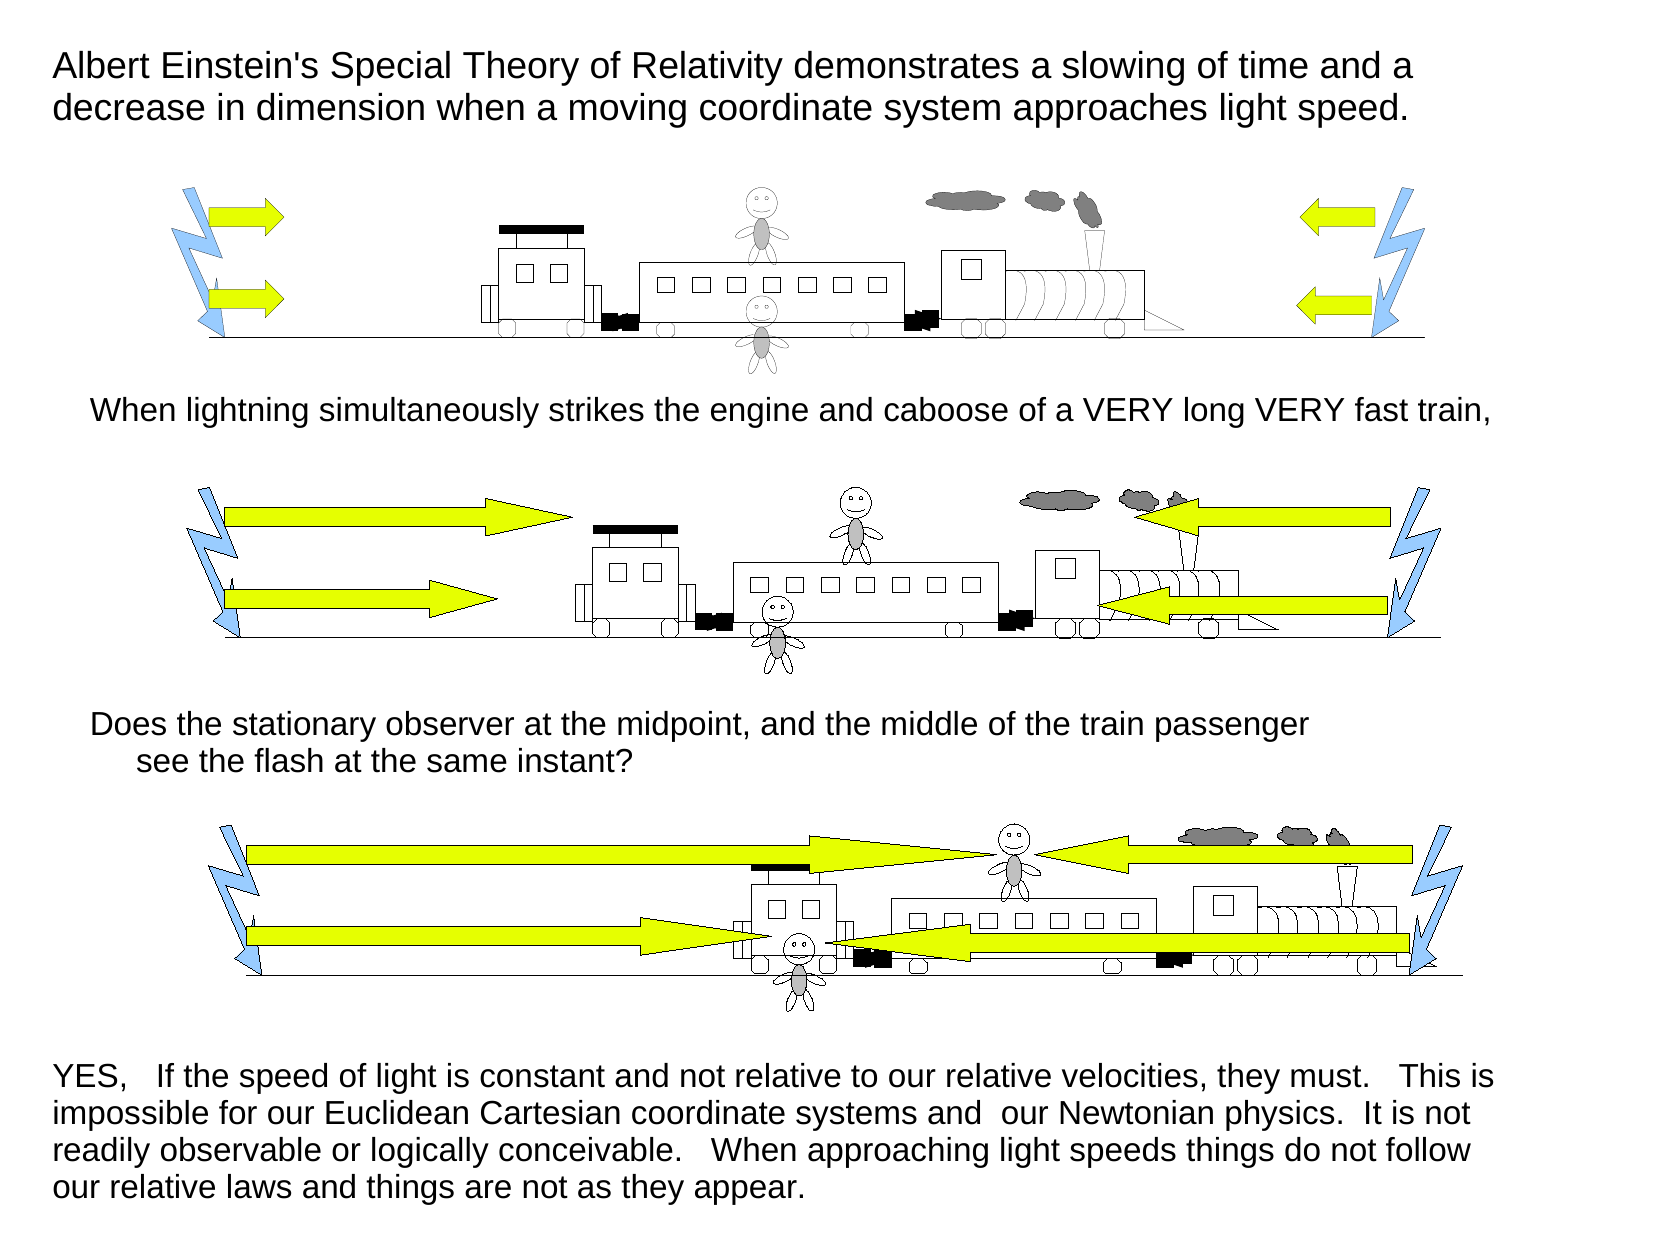

Albert Einstein's Special Theory of Relativity demonstrates a slowing of time and a decrease in dimension when a moving coordinate system approaches light speed.
When lightning simultaneously strikes the engine and caboose of a VERY long VERY fast train,
Does the stationary observer at the midpoint, and the middle of the train passenger
 see the flash at the same instant?
YES, If the speed of light is constant and not relative to our relative velocities, they must. This is impossible for our Euclidean Cartesian coordinate systems and our Newtonian physics. It is not readily observable or logically conceivable. When approaching light speeds things do not follow our relative laws and things are not as they appear.